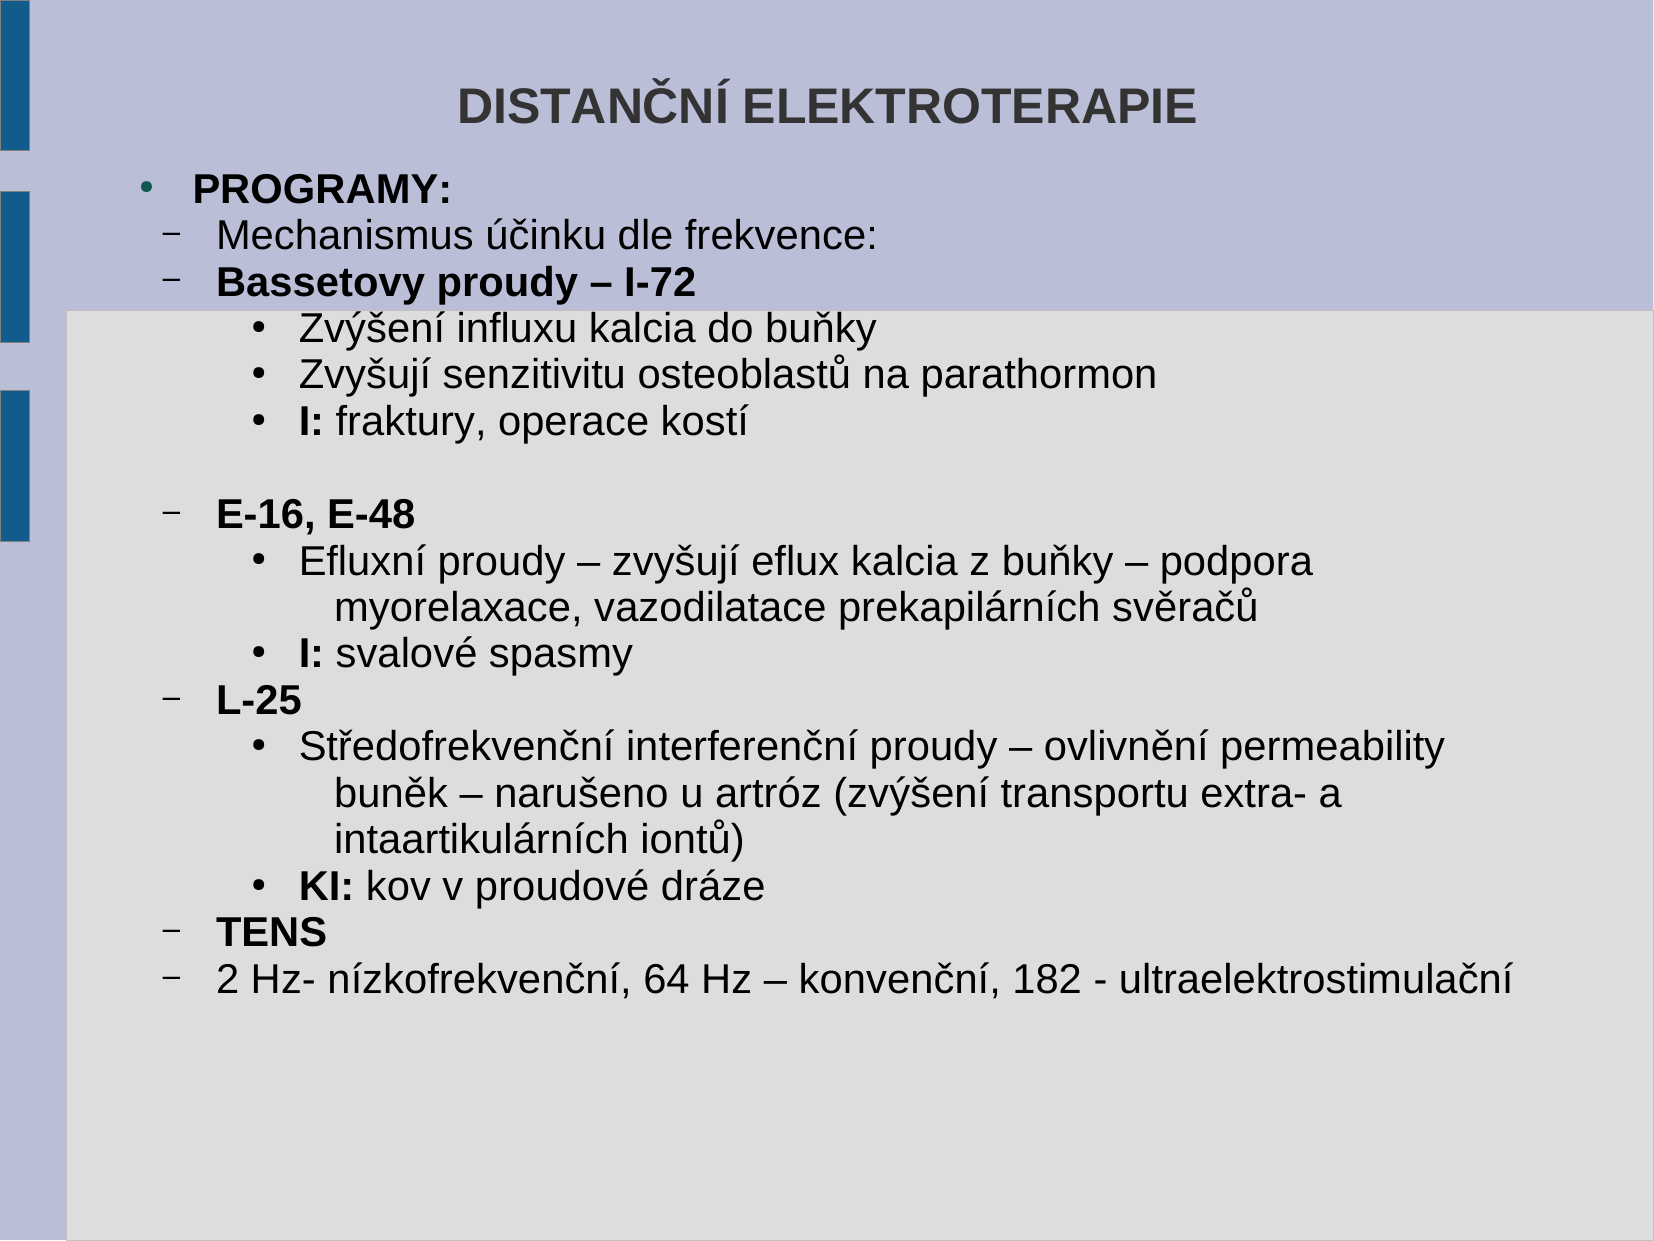

# DISTANČNÍ ELEKTROTERAPIE
PROGRAMY:
Mechanismus účinku dle frekvence:
Bassetovy proudy – I-72
Zvýšení influxu kalcia do buňky
Zvyšují senzitivitu osteoblastů na parathormon
I: fraktury, operace kostí
E-16, E-48
Efluxní proudy – zvyšují eflux kalcia z buňky – podpora myorelaxace, vazodilatace prekapilárních svěračů
I: svalové spasmy
L-25
Středofrekvenční interferenční proudy – ovlivnění permeability buněk – narušeno u artróz (zvýšení transportu extra- a intaartikulárních iontů)
KI: kov v proudové dráze
TENS
2 Hz- nízkofrekvenční, 64 Hz – konvenční, 182 - ultraelektrostimulační